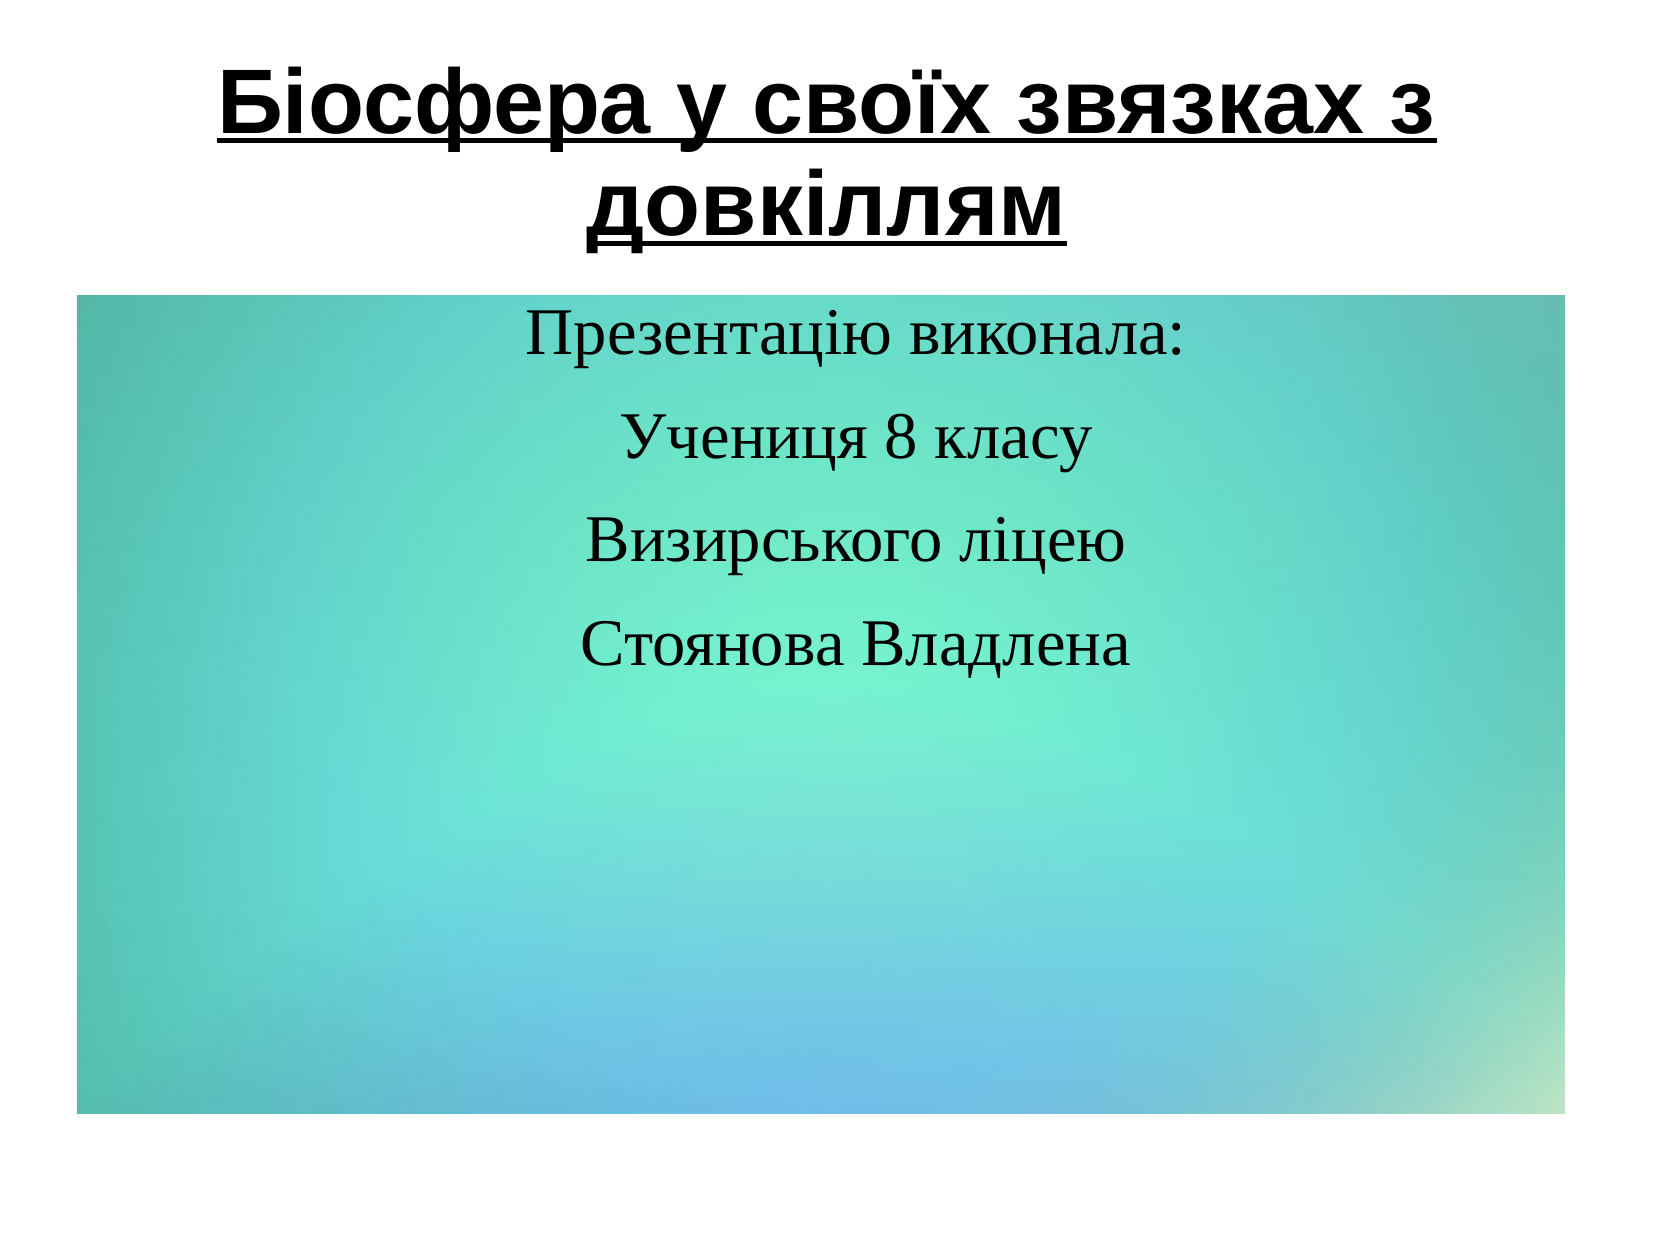

# Біосфера у своїх звязках з довкіллям
Презентацію виконала:
Учениця 8 класу
Визирського ліцею
Стоянова Владлена